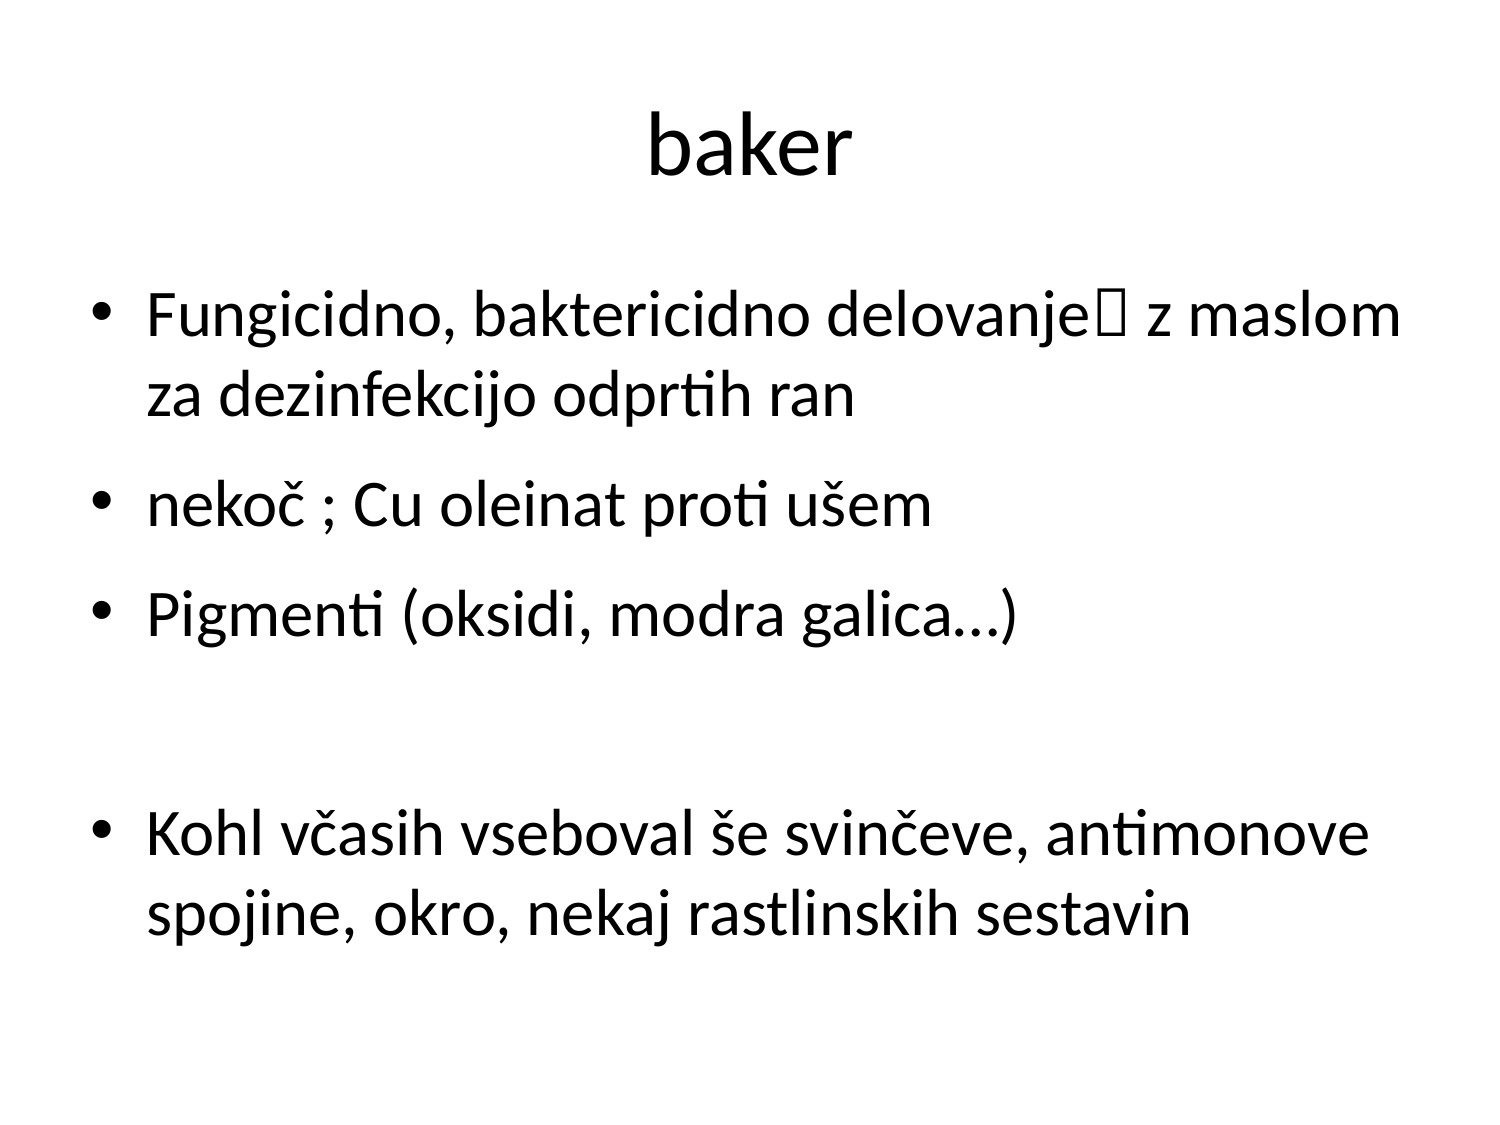

# baker
Fungicidno, baktericidno delovanje z maslom za dezinfekcijo odprtih ran
nekoč ; Cu oleinat proti ušem
Pigmenti (oksidi, modra galica…)
Kohl včasih vseboval še svinčeve, antimonove spojine, okro, nekaj rastlinskih sestavin